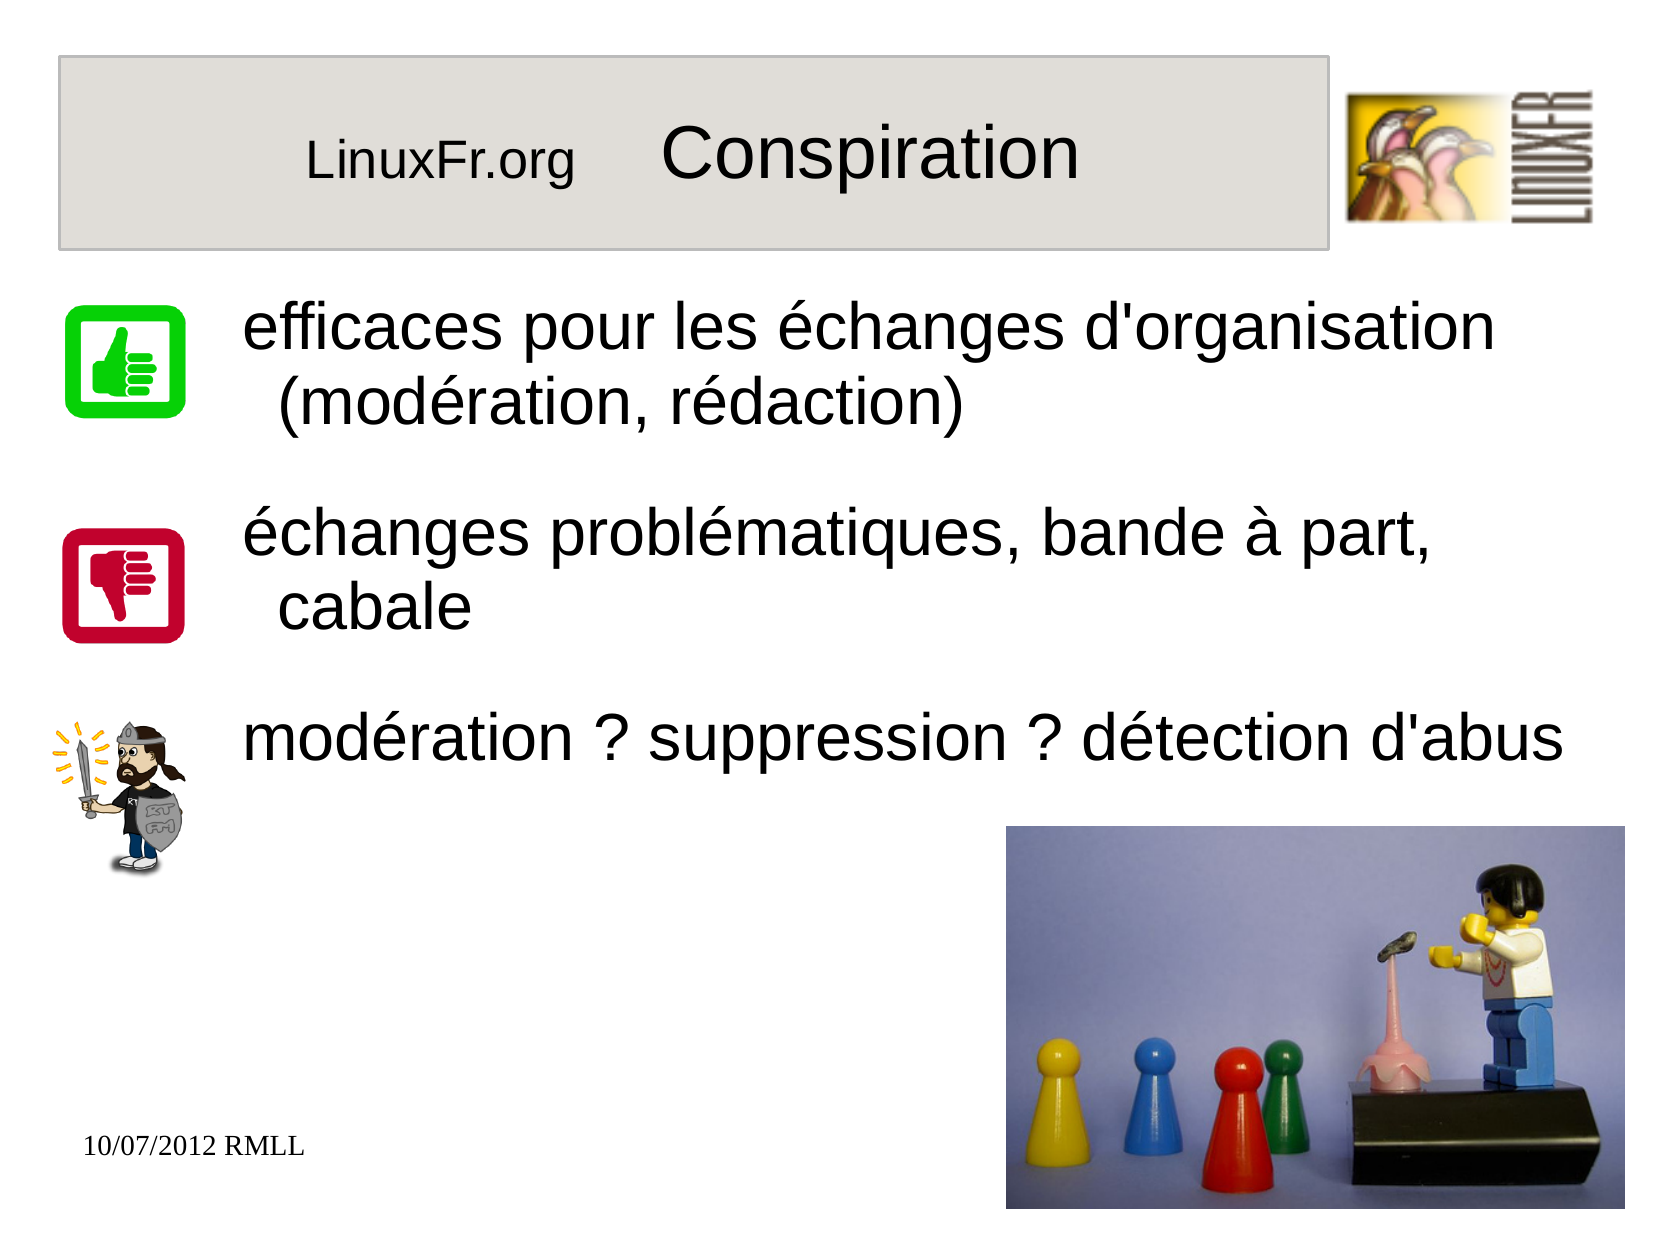

# LinuxFr.org Conspiration
efficaces pour les échanges d'organisation (modération, rédaction)
échanges problématiques, bande à part, cabale
modération ? suppression ? détection d'abus